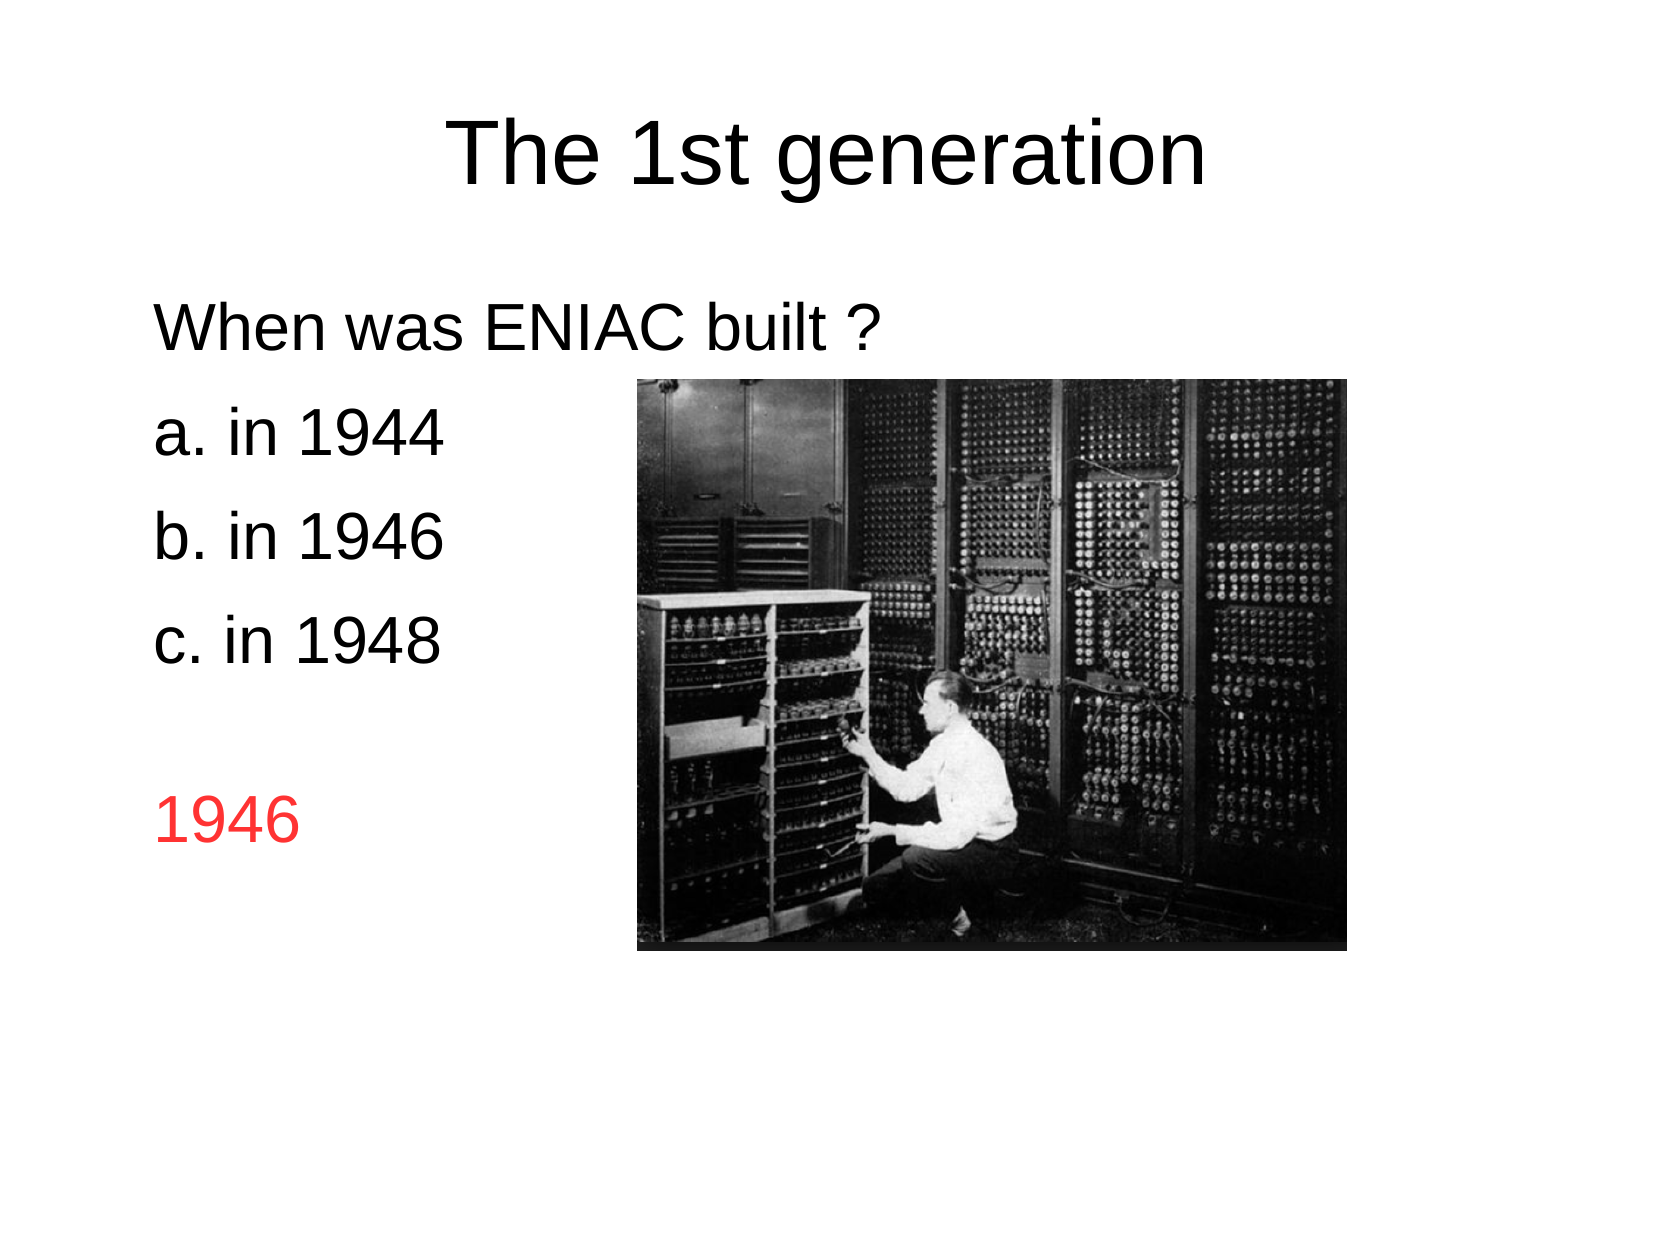

# The 1st generation
When was ENIAC built ?
a. in 1944
b. in 1946
c. in 1948
1946